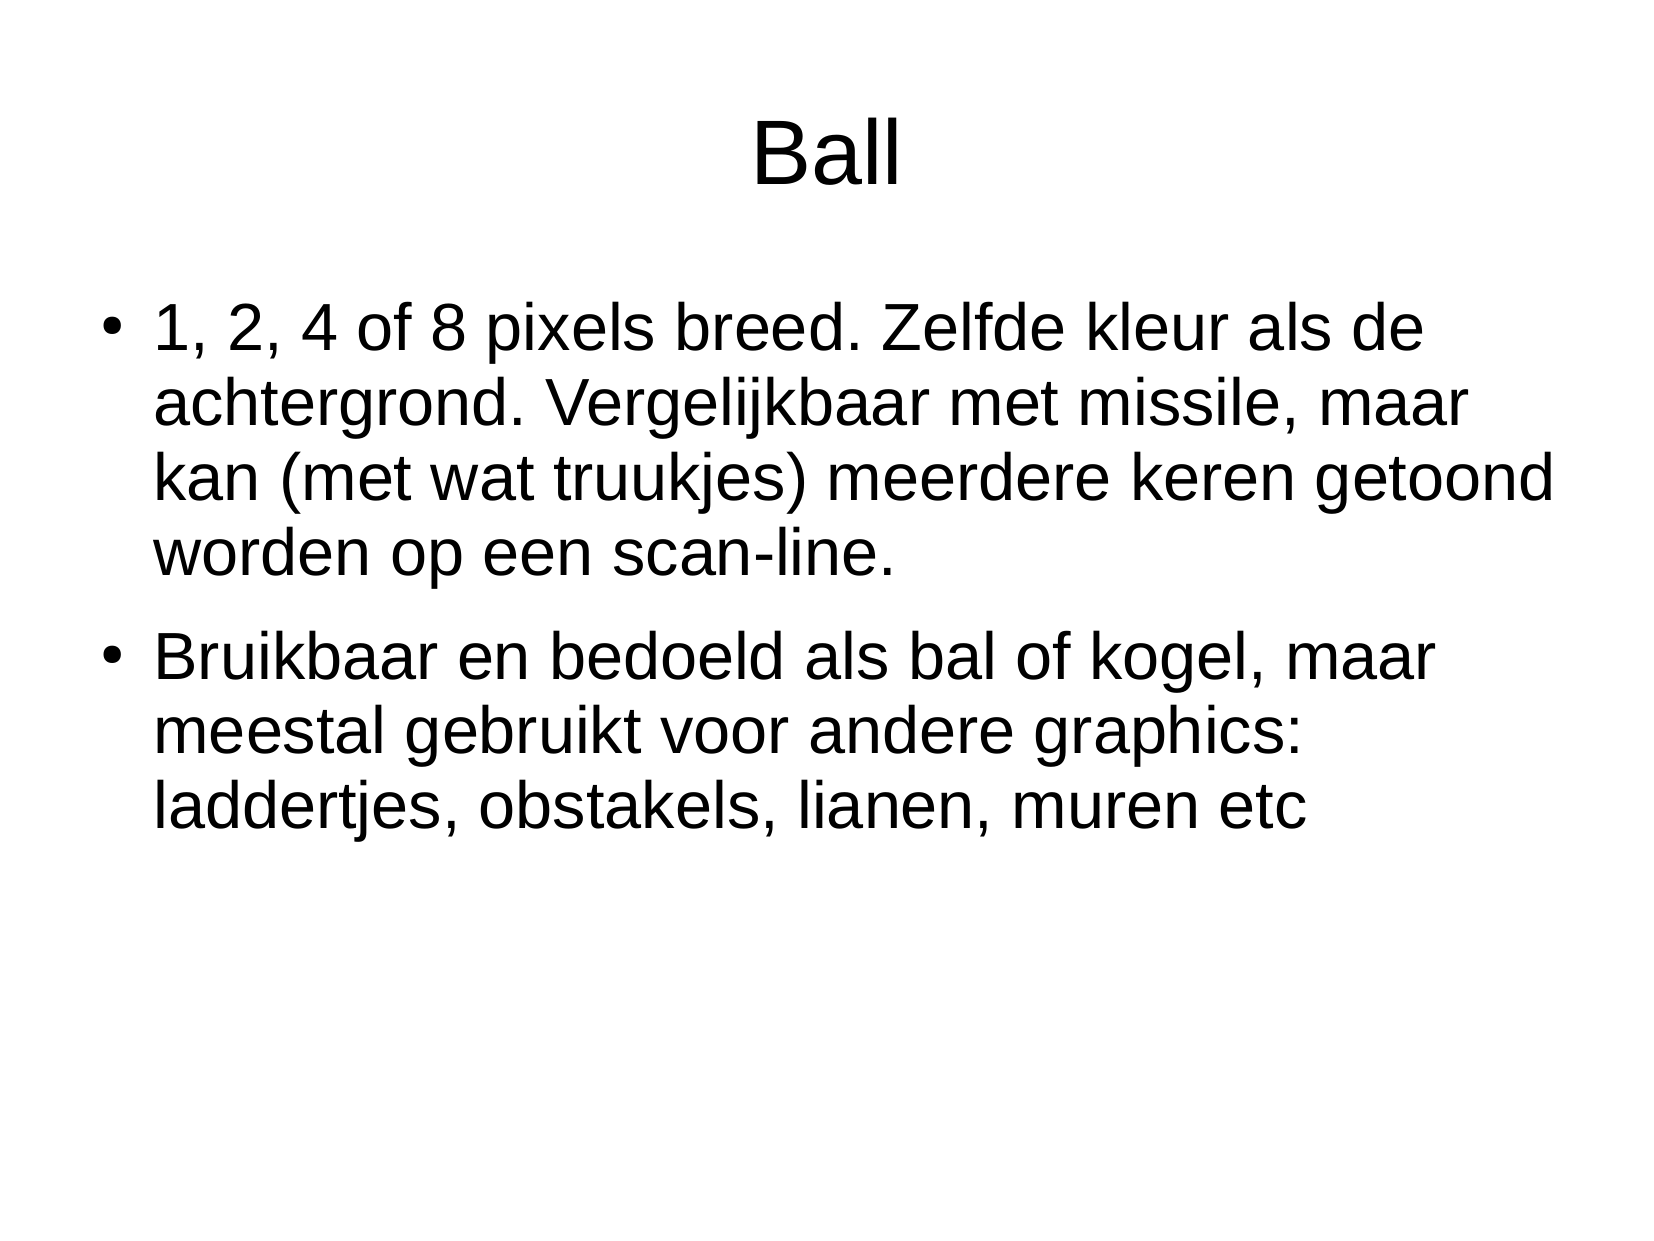

# Ball
1, 2, 4 of 8 pixels breed. Zelfde kleur als de achtergrond. Vergelijkbaar met missile, maar kan (met wat truukjes) meerdere keren getoond worden op een scan-line.
Bruikbaar en bedoeld als bal of kogel, maar meestal gebruikt voor andere graphics: laddertjes, obstakels, lianen, muren etc